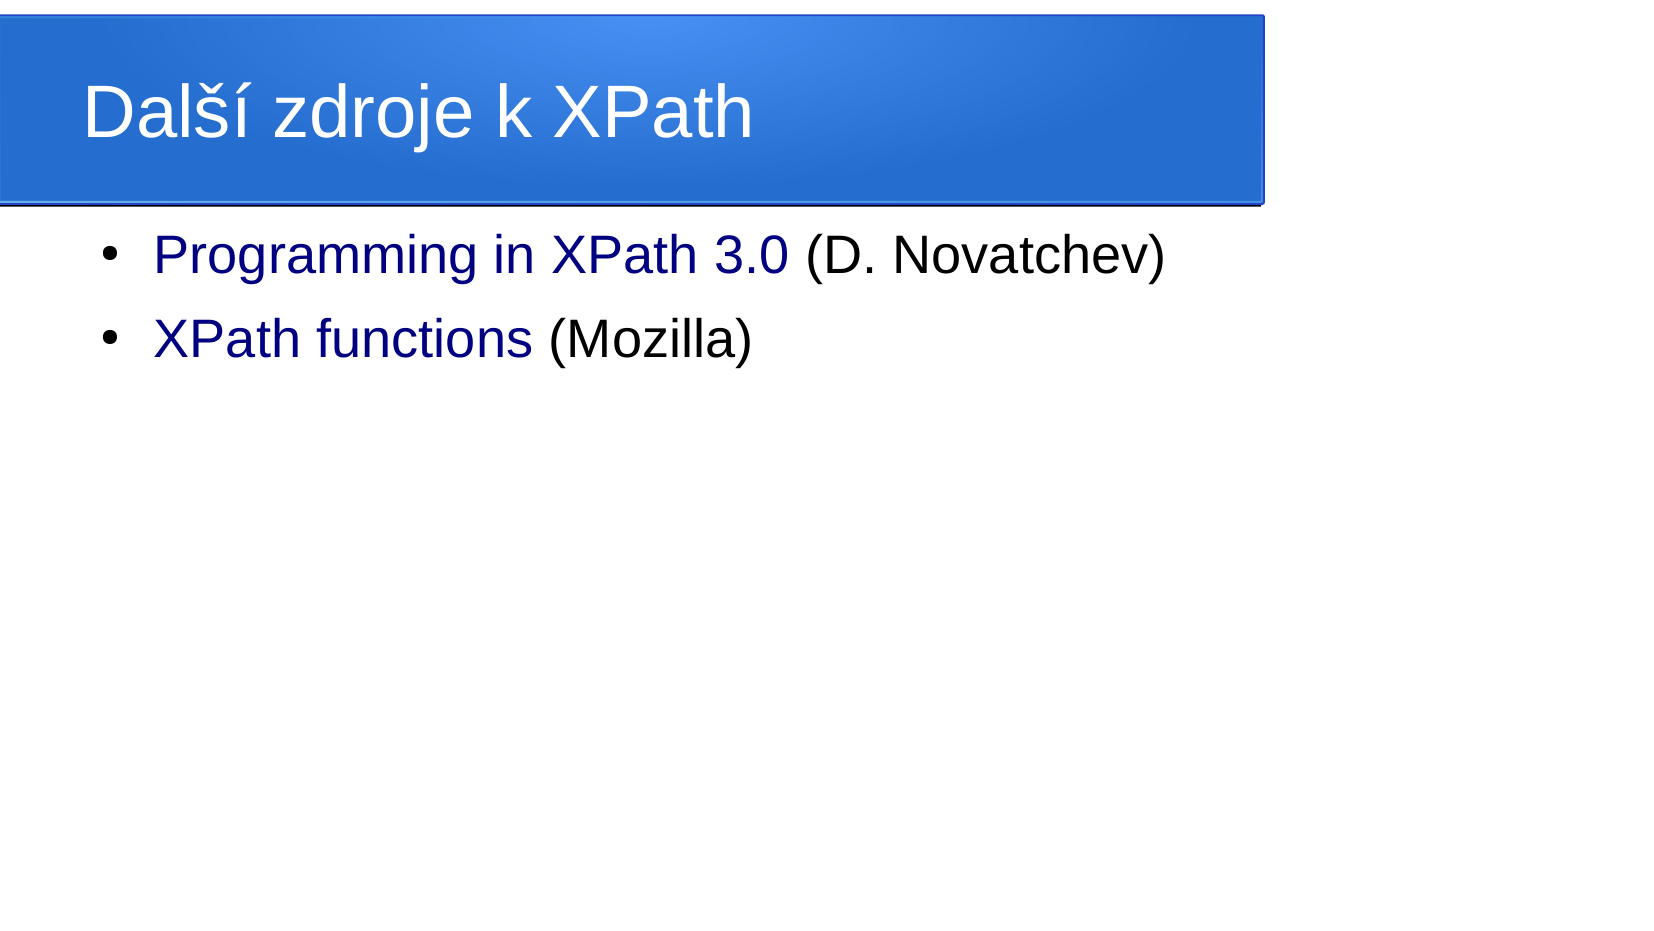

# Další zdroje k XPath
Programming in XPath 3.0 (D. Novatchev)
XPath functions (Mozilla)